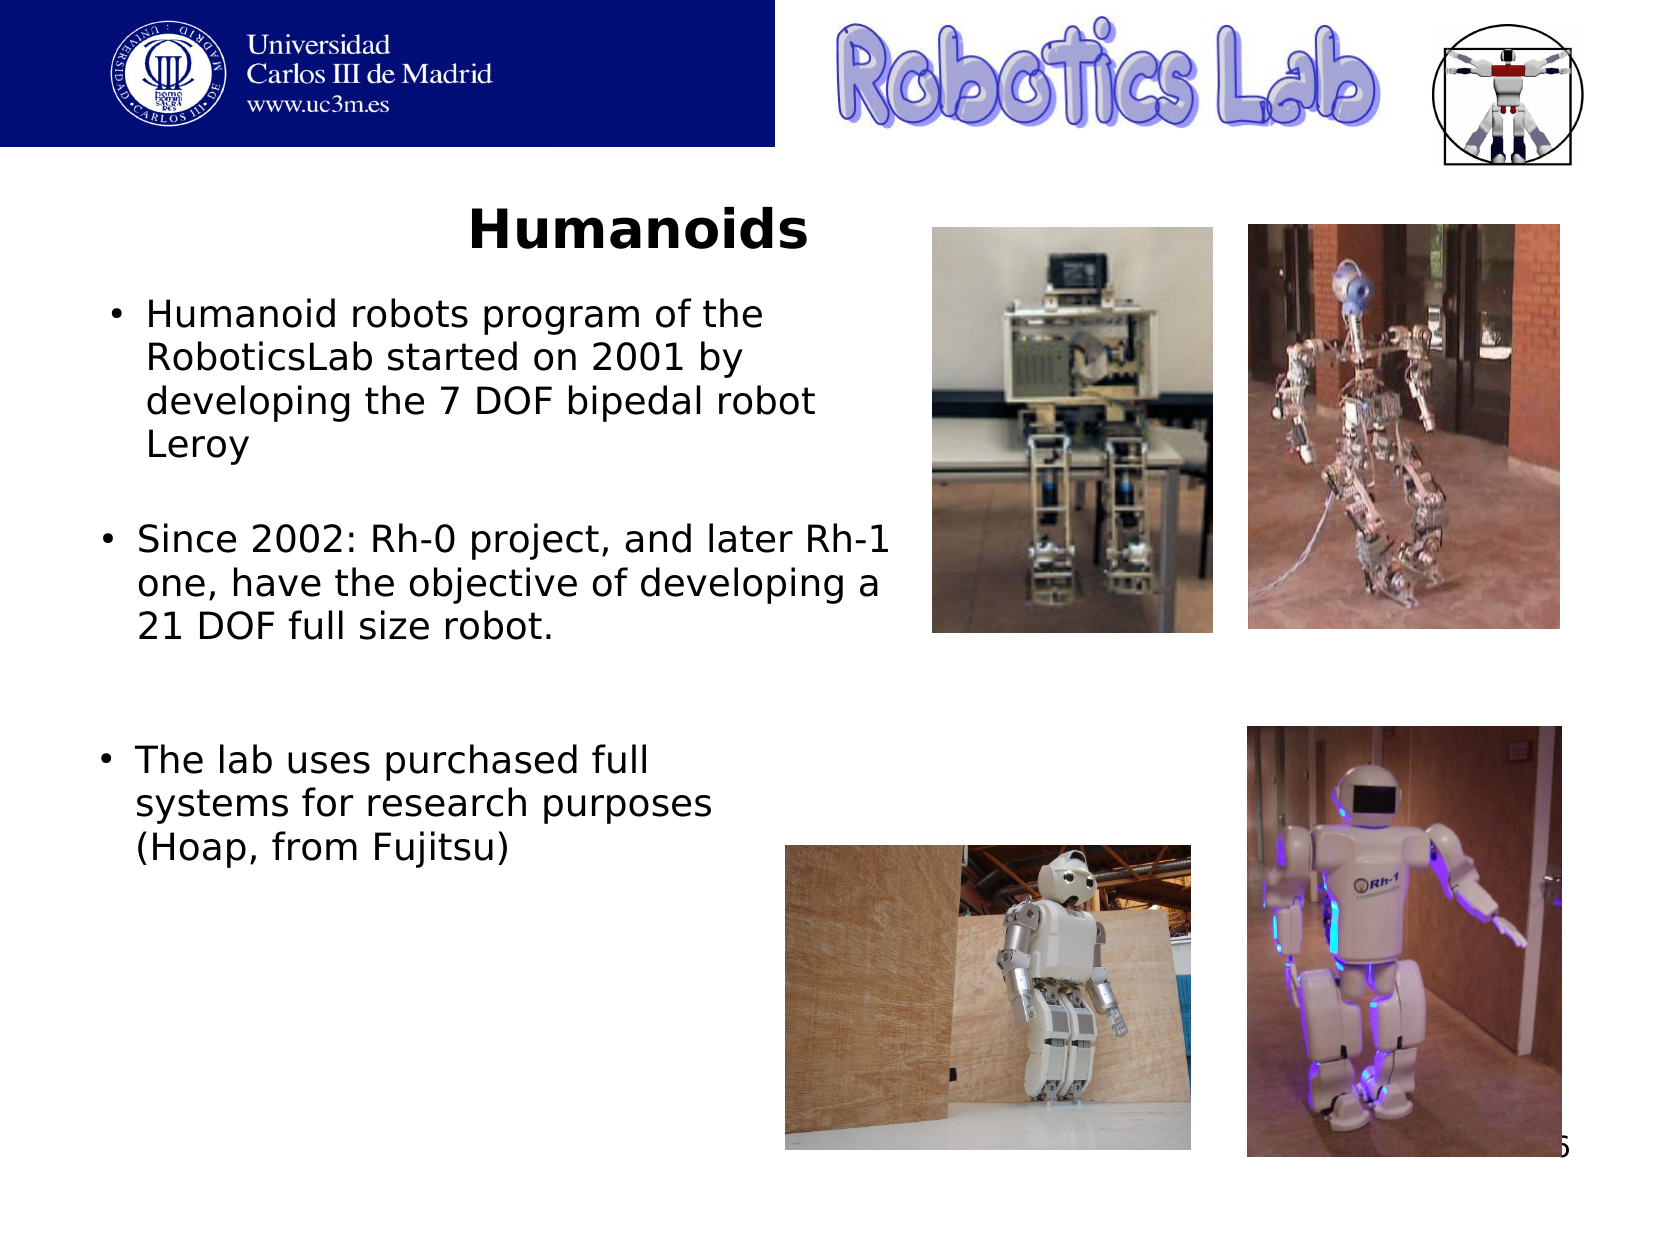

# Estructura Interdisciplinar e Internacional
Robotics Lab
Humanoids
Humanoid robots program of the RoboticsLab started on 2001 by developing the 7 DOF bipedal robot Leroy
Since 2002: Rh-0 project, and later Rh-1 one, have the objective of developing a 21 DOF full size robot.
The lab uses purchased full systems for research purposes (Hoap, from Fujitsu)
16